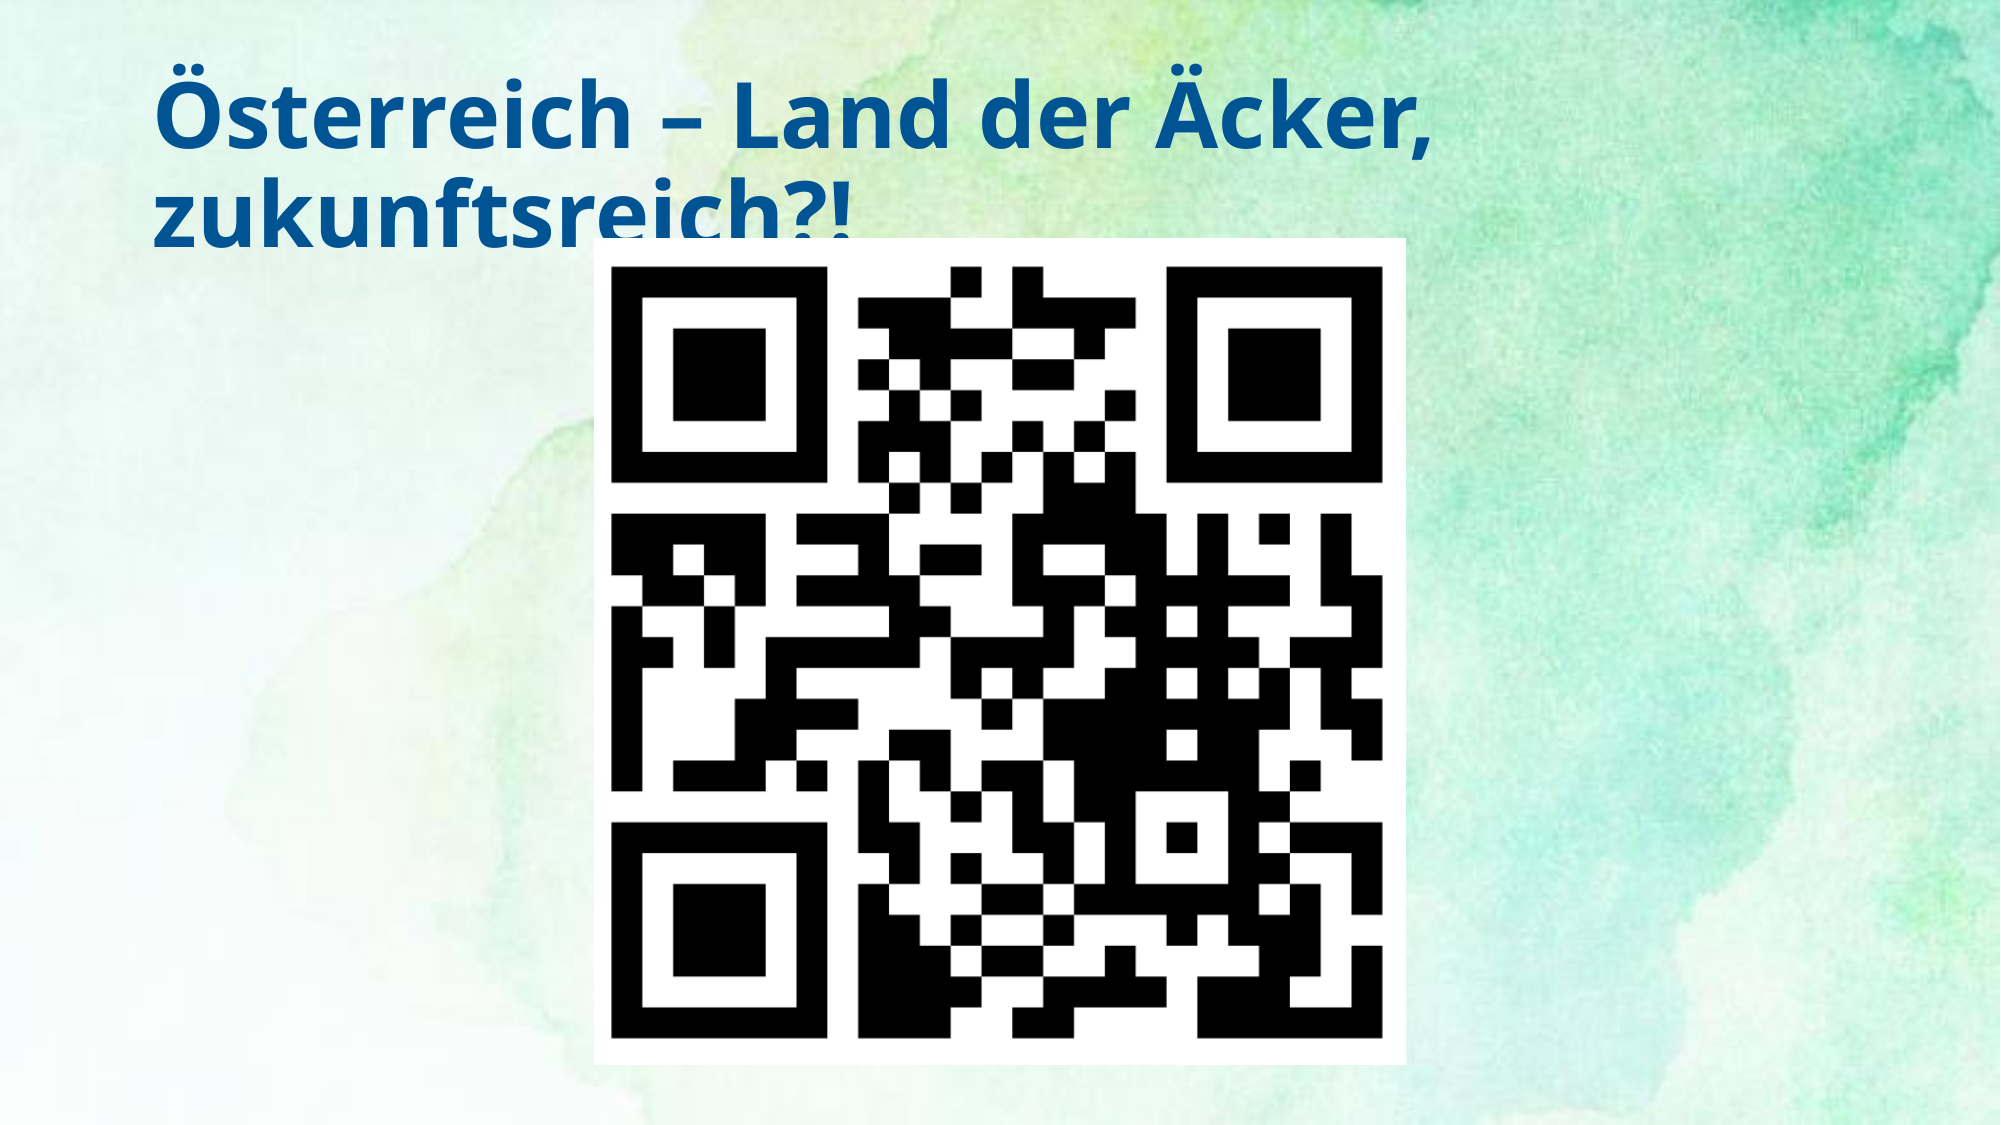

# Österreich – Land der Äcker, zukunftsreich?!